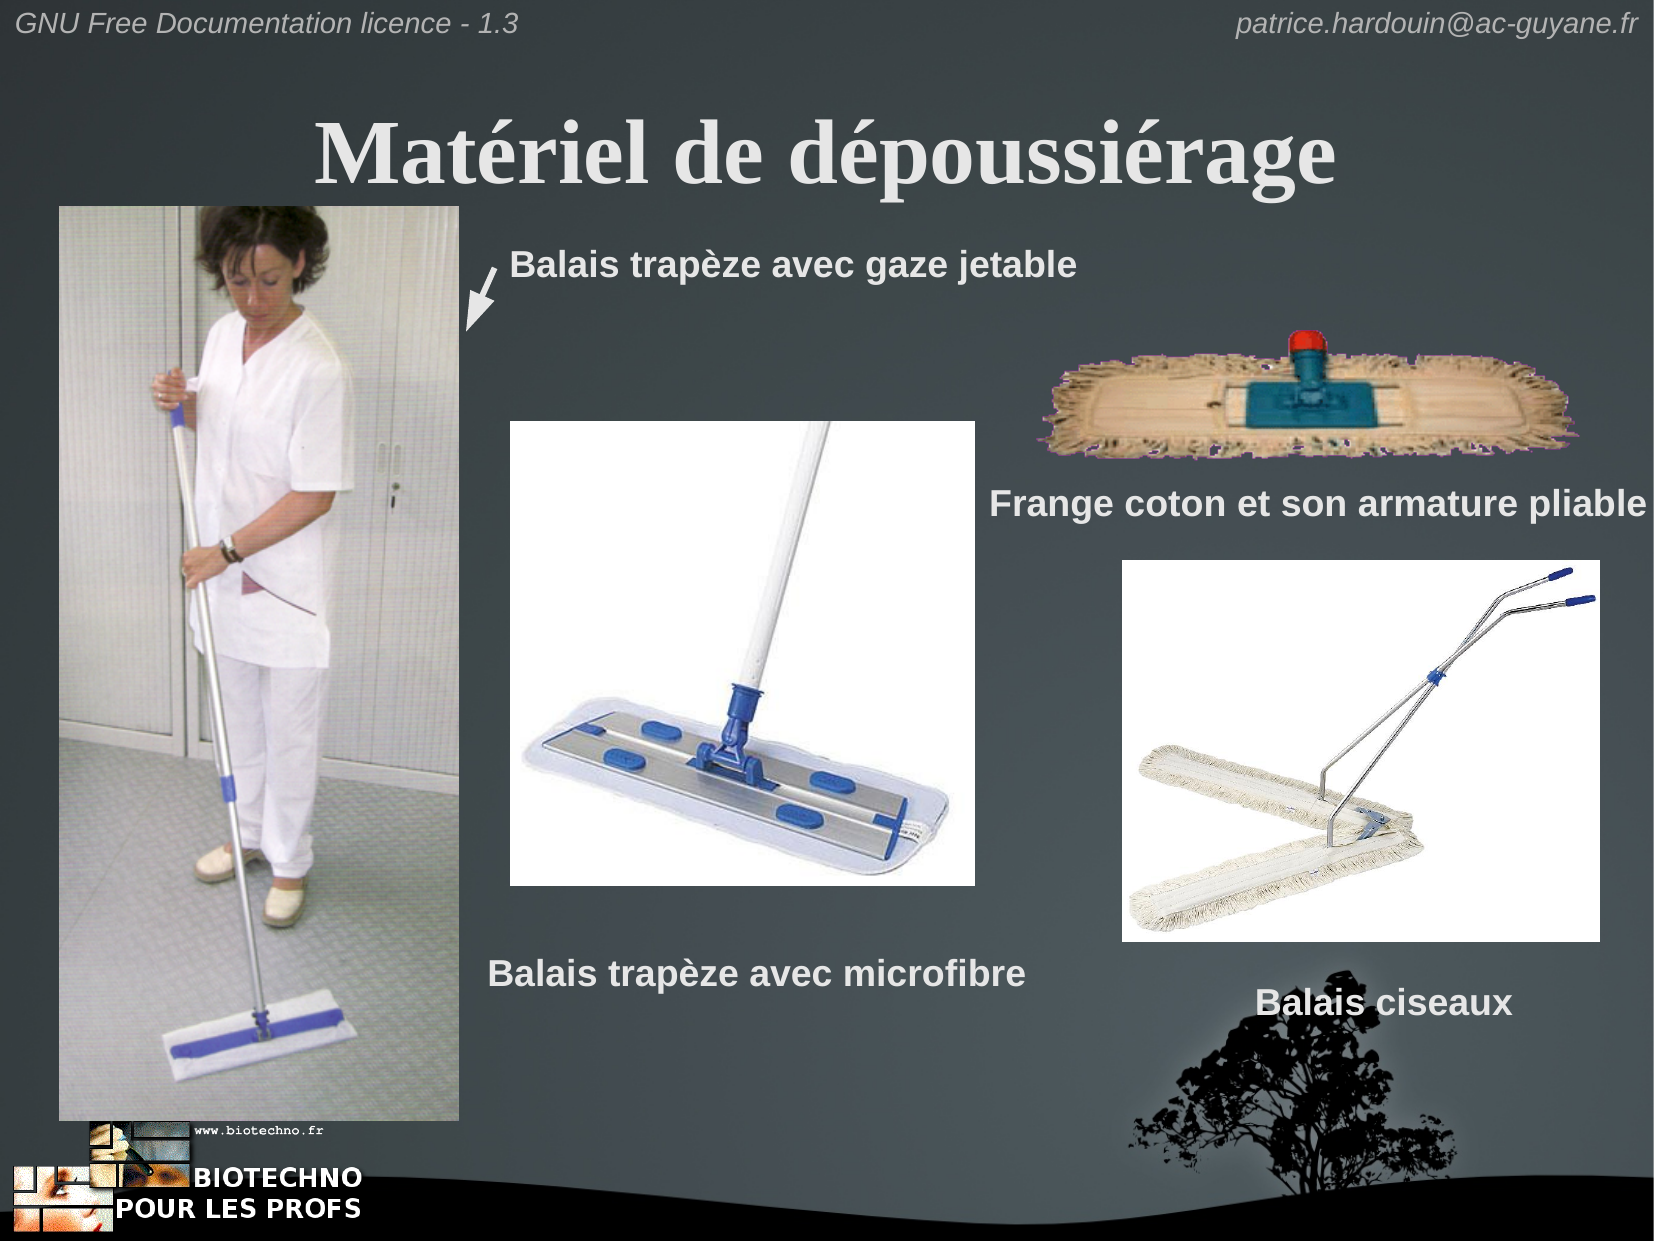

# Matériel de dépoussiérage
Balais trapèze avec gaze jetable
Frange coton et son armature pliable
Balais trapèze avec microfibre
Balais ciseaux